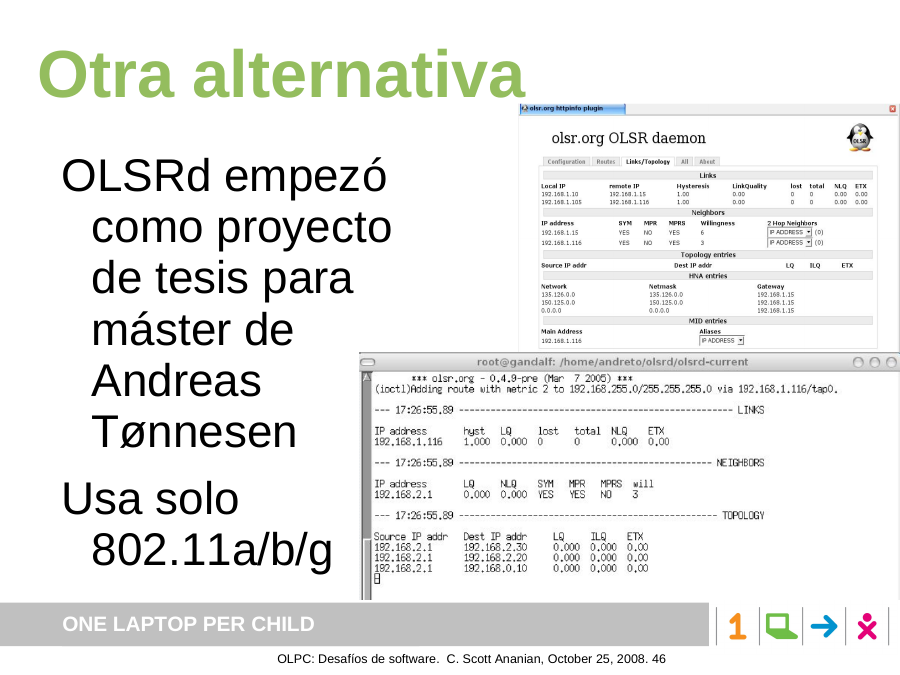

# Otra alternativa
OLSRd empezó como proyecto de tesis para máster de Andreas Tønnesen
Usa solo 802.11a/b/g